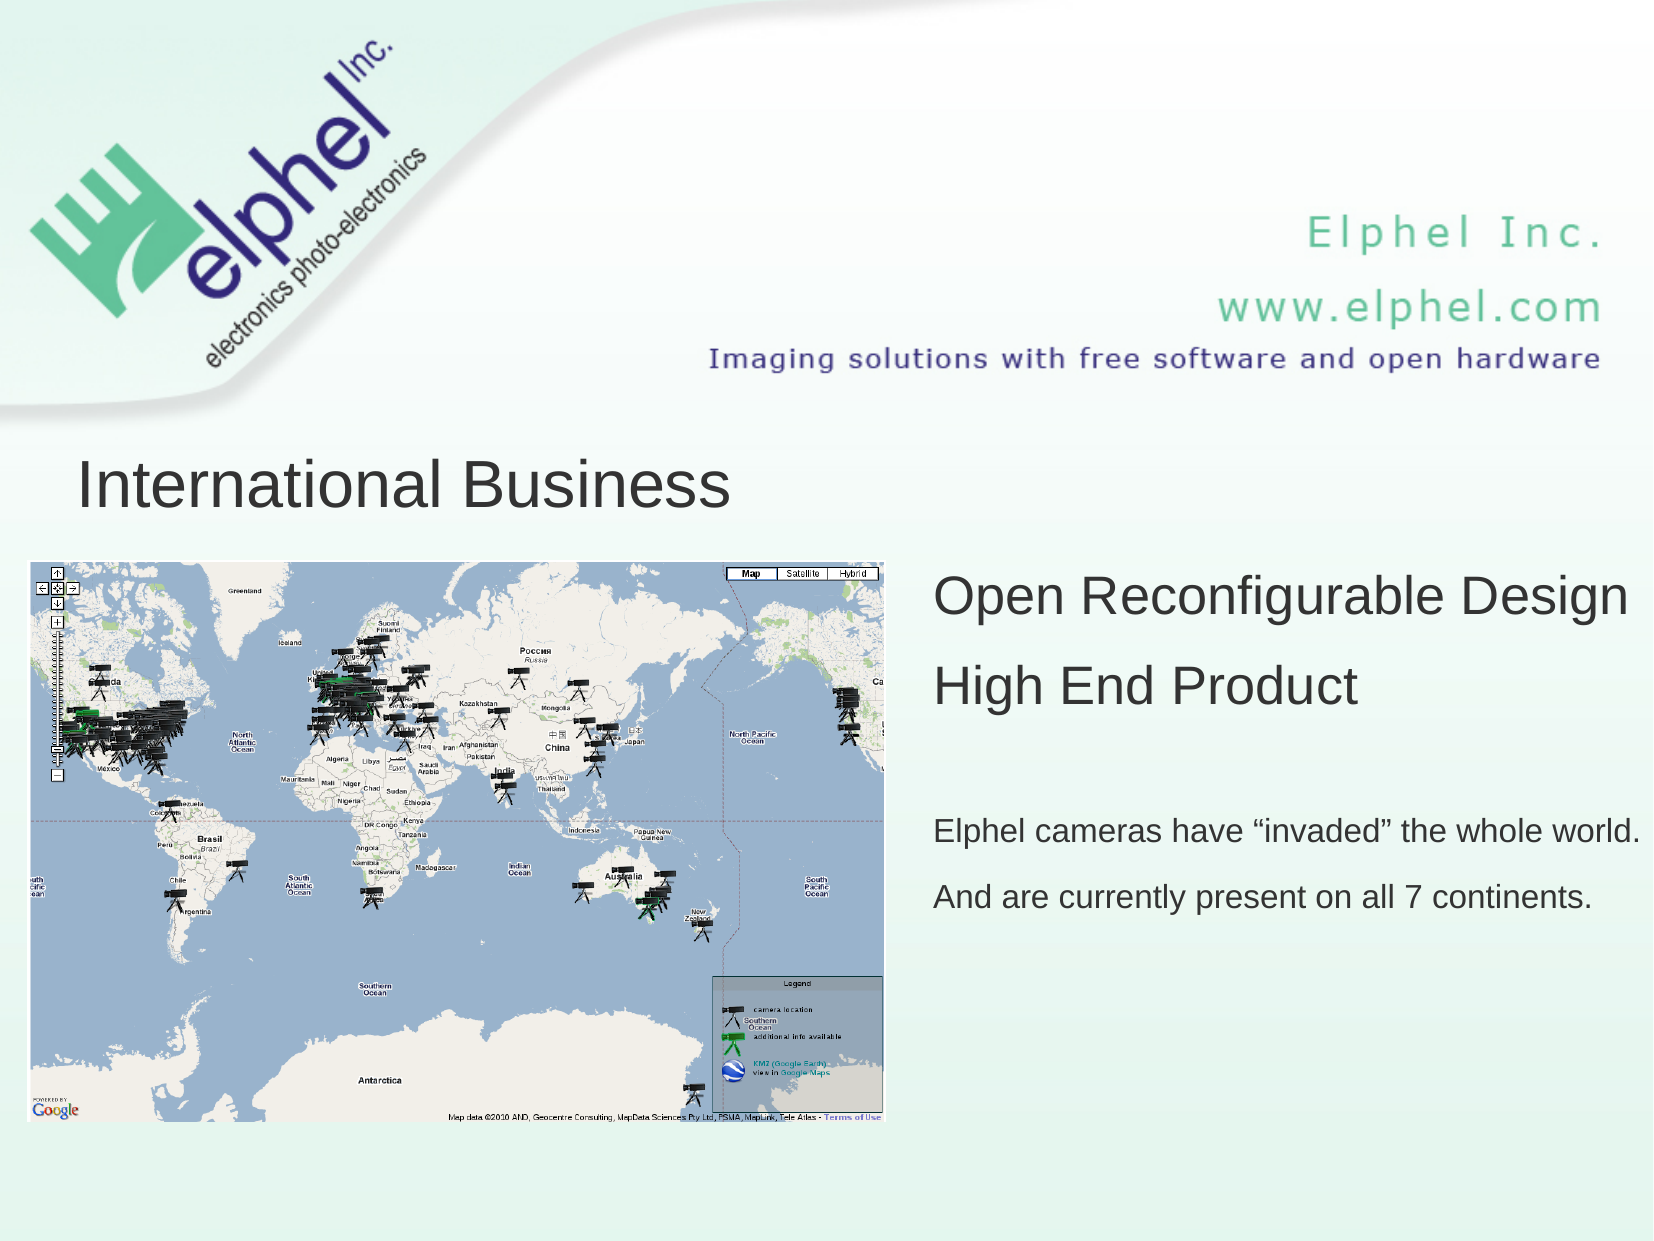

# International Business
Open Reconfigurable Design
High End Product
Elphel cameras have “invaded” the whole world.
And are currently present on all 7 continents.